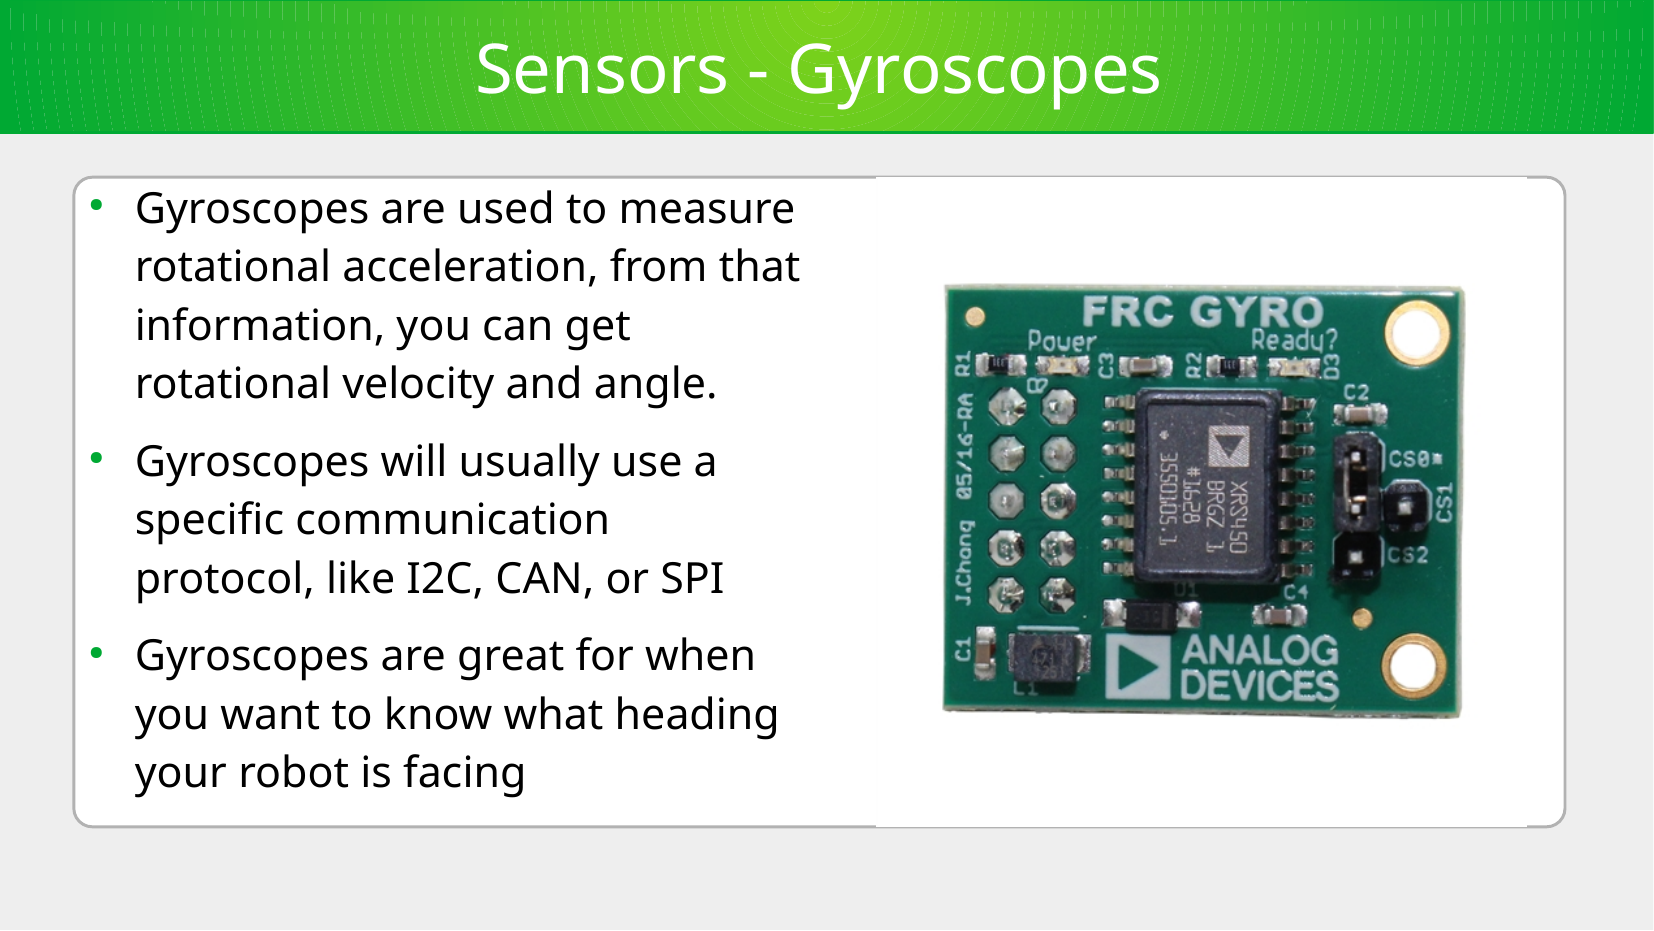

# Sensors - Gyroscopes
Gyroscopes are used to measure rotational acceleration, from that information, you can get rotational velocity and angle.
Gyroscopes will usually use a specific communication protocol, like I2C, CAN, or SPI
Gyroscopes are great for when you want to know what heading your robot is facing